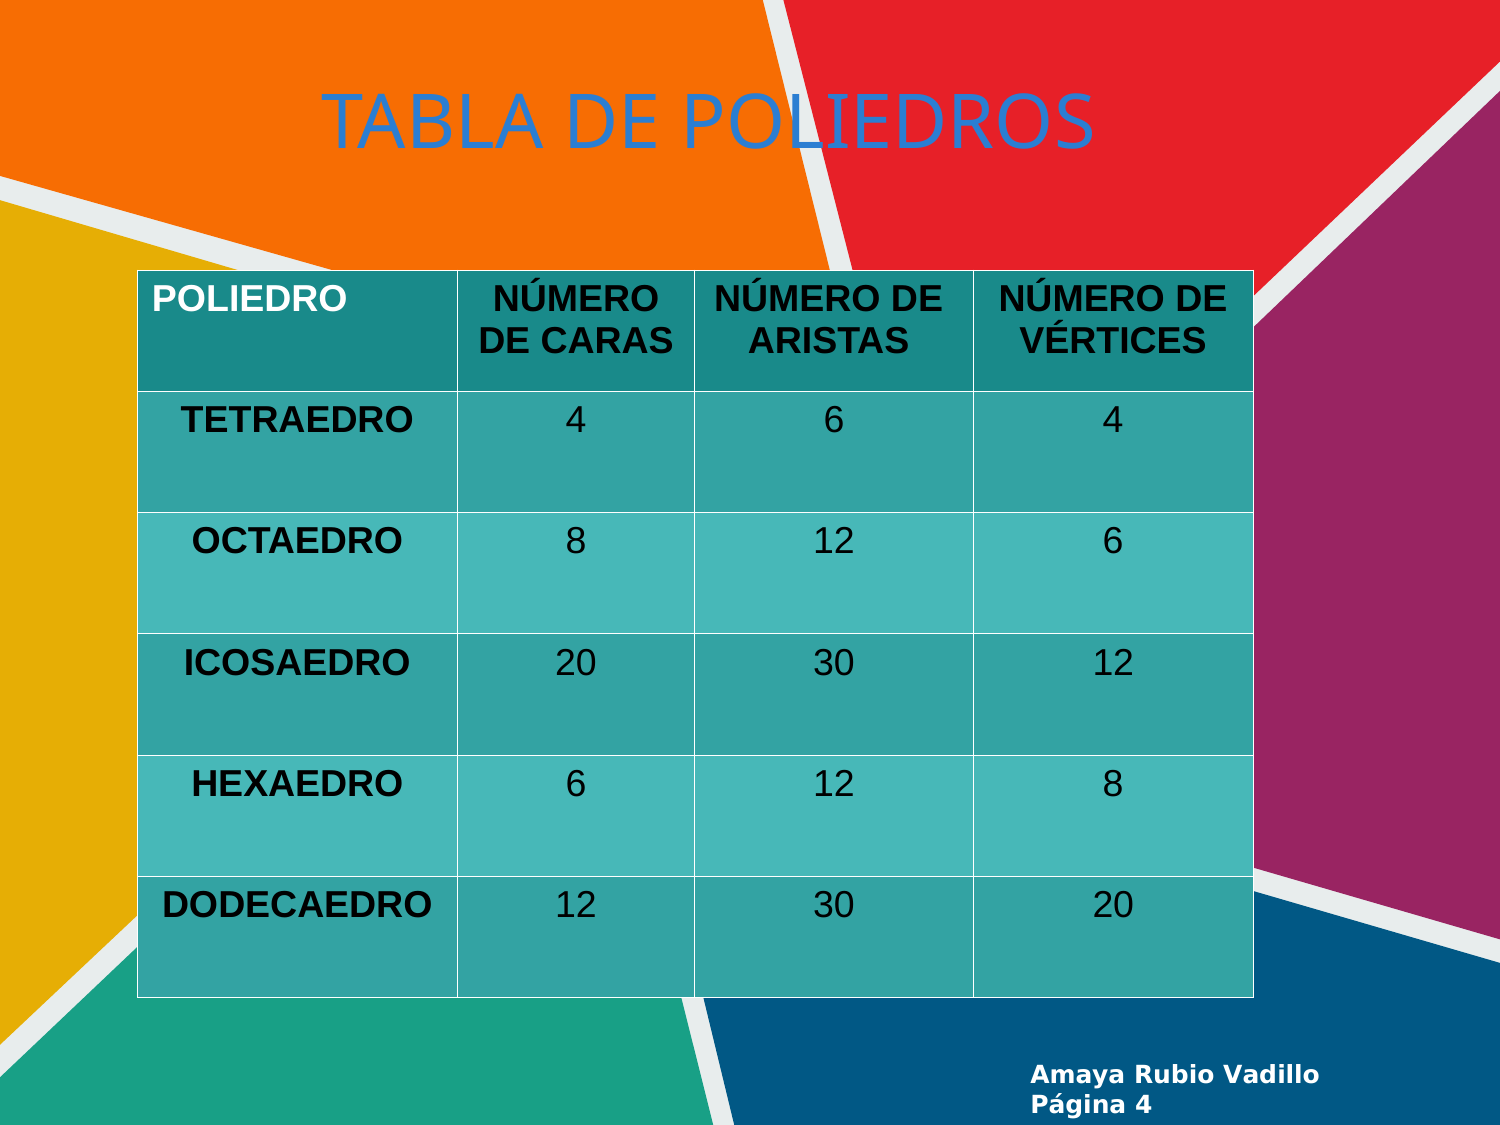

# TABLA DE POLIEDROS
| POLIEDRO | NÚMERO DE CARAS | NÚMERO DE ARISTAS | NÚMERO DE VÉRTICES |
| --- | --- | --- | --- |
| TETRAEDRO | 4 | 6 | 4 |
| OCTAEDRO | 8 | 12 | 6 |
| ICOSAEDRO | 20 | 30 | 12 |
| HEXAEDRO | 6 | 12 | 8 |
| DODECAEDRO | 12 | 30 | 20 |
Amaya Rubio
5
Amaya Rubio Vadillo	 Página 4